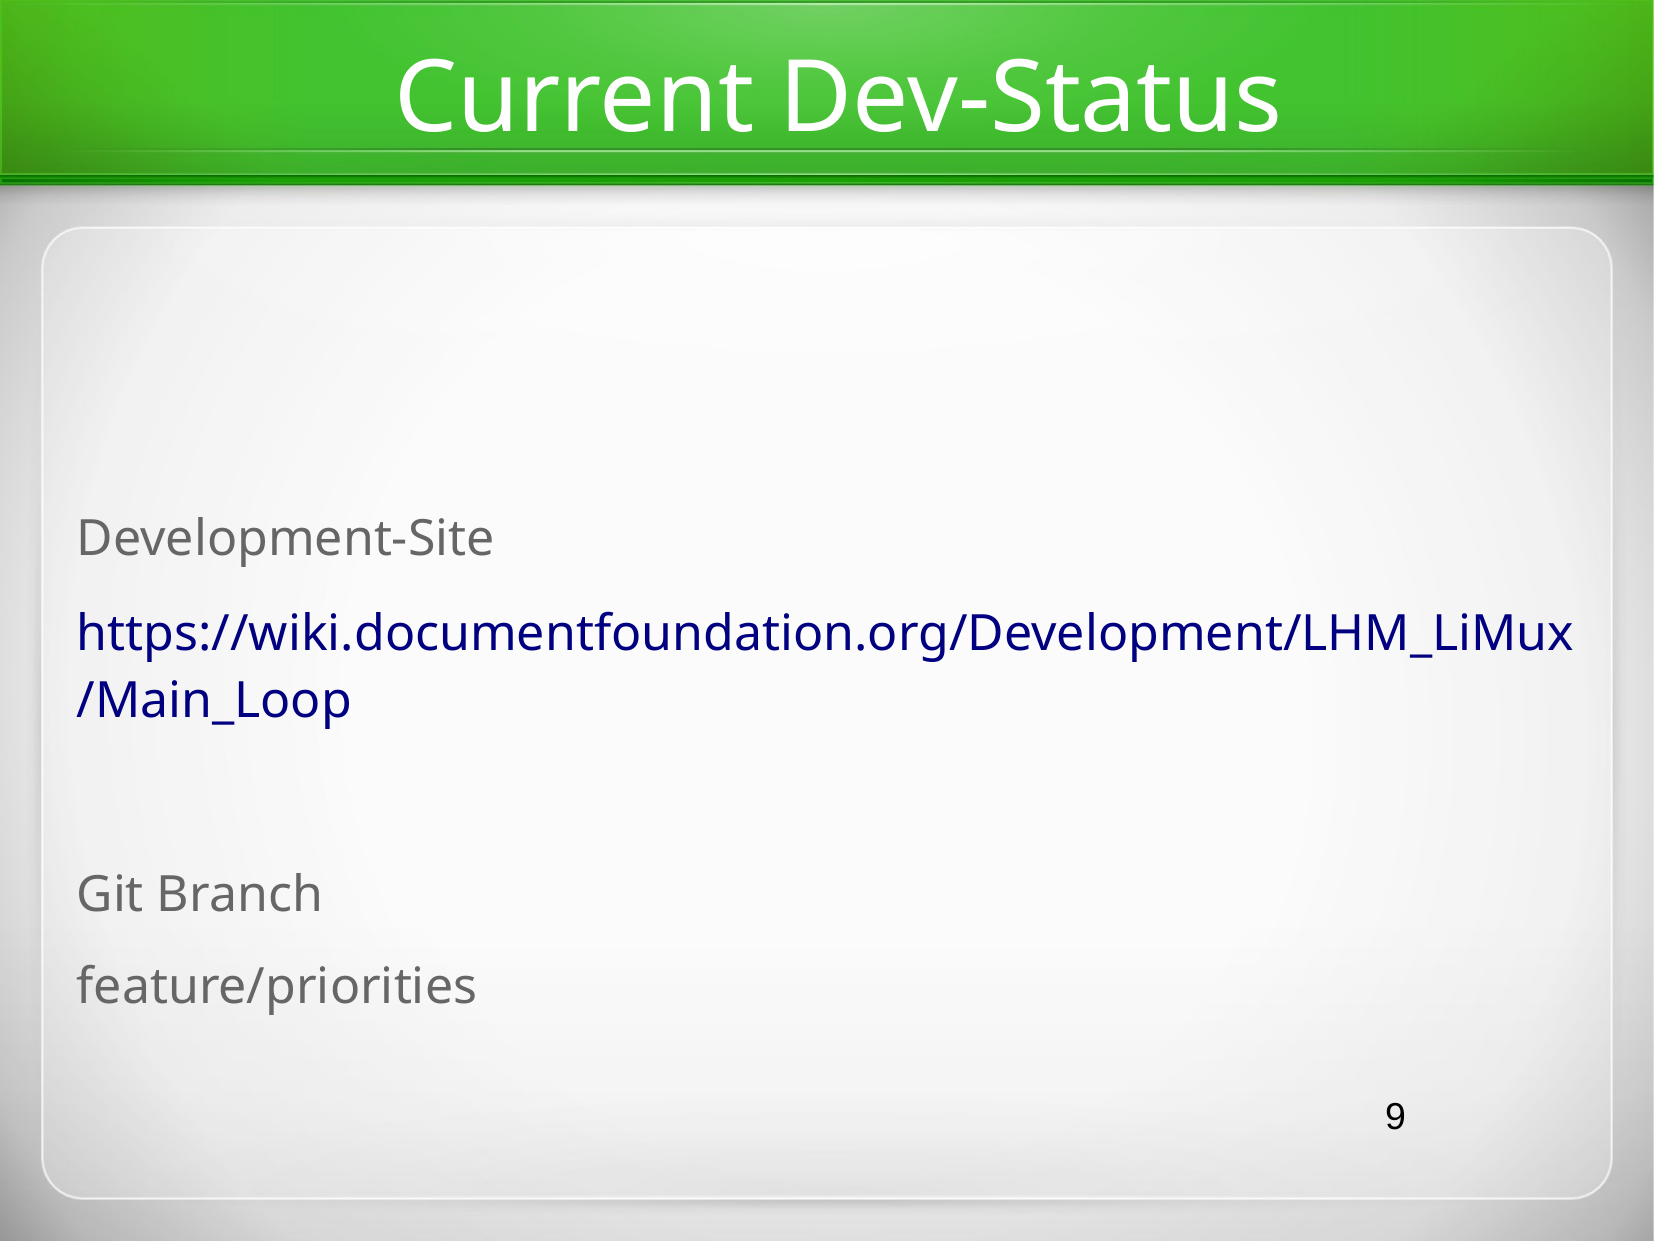

# Current Dev-Status
Development-Site
https://wiki.documentfoundation.org/Development/LHM_LiMux/Main_Loop
Git Branch
feature/priorities